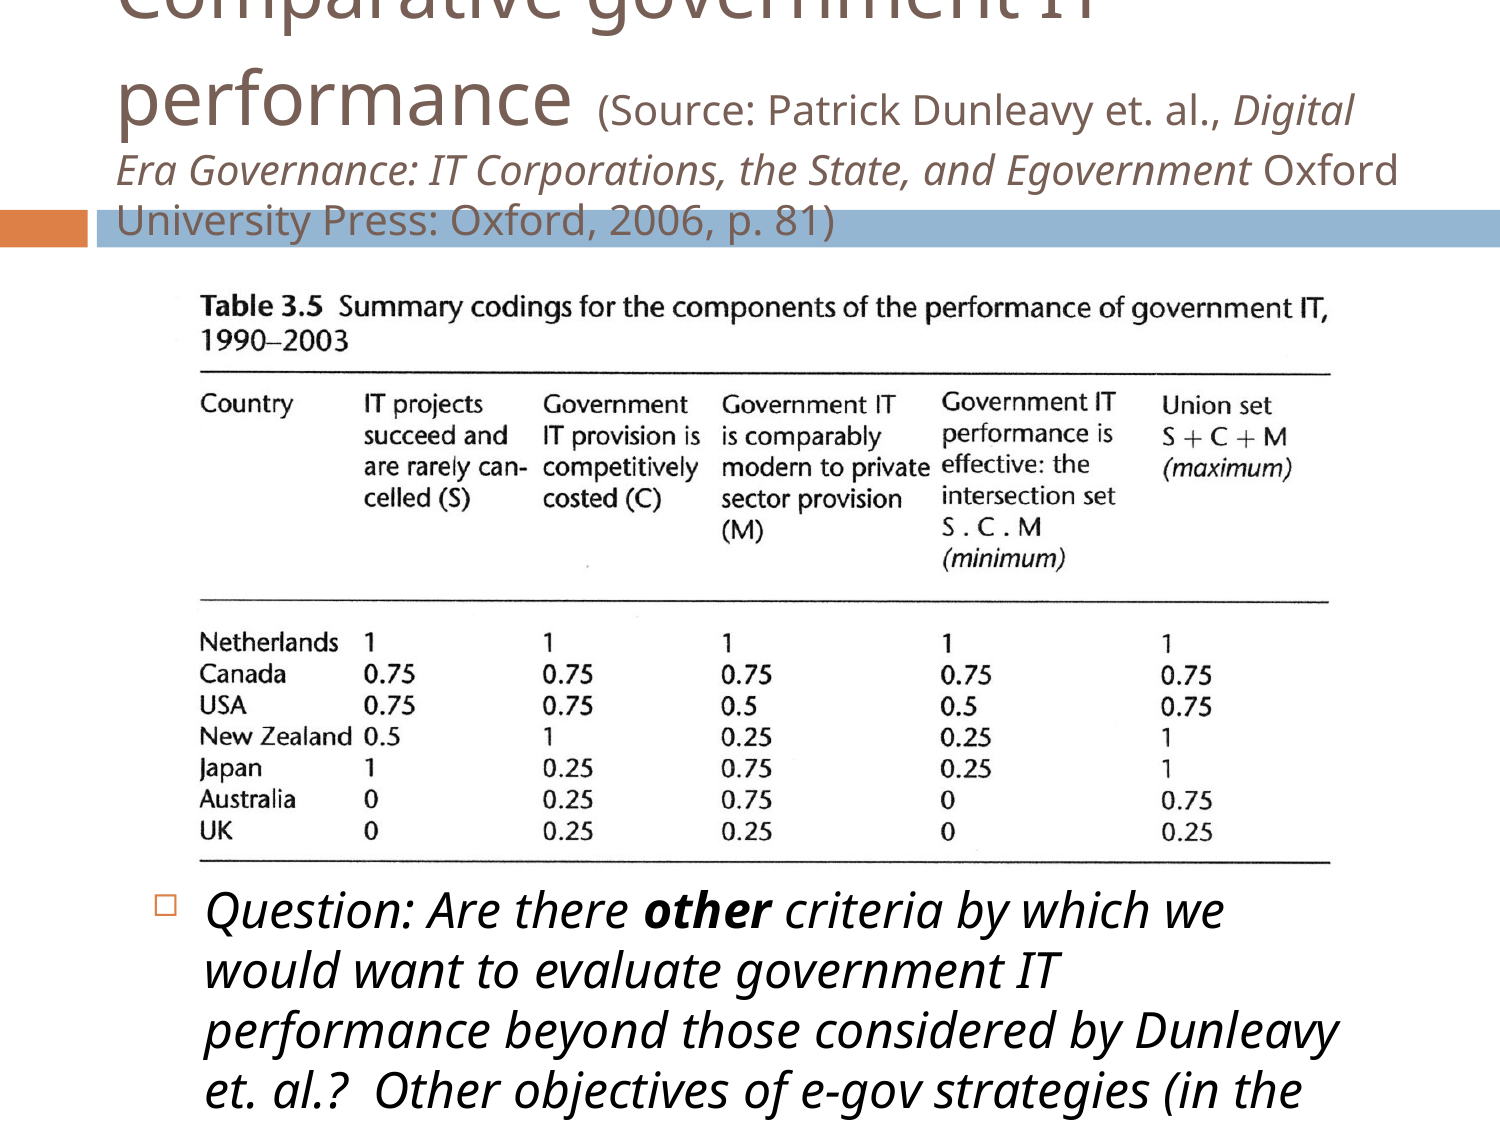

# Comparative government IT performance (Source: Patrick Dunleavy et. al., Digital Era Governance: IT Corporations, the State, and Egovernment Oxford University Press: Oxford, 2006, p. 81)
Question: Are there other criteria by which we would want to evaluate government IT performance beyond those considered by Dunleavy et. al.? Other objectives of e-gov strategies (in the U.S. and elsewhere)?